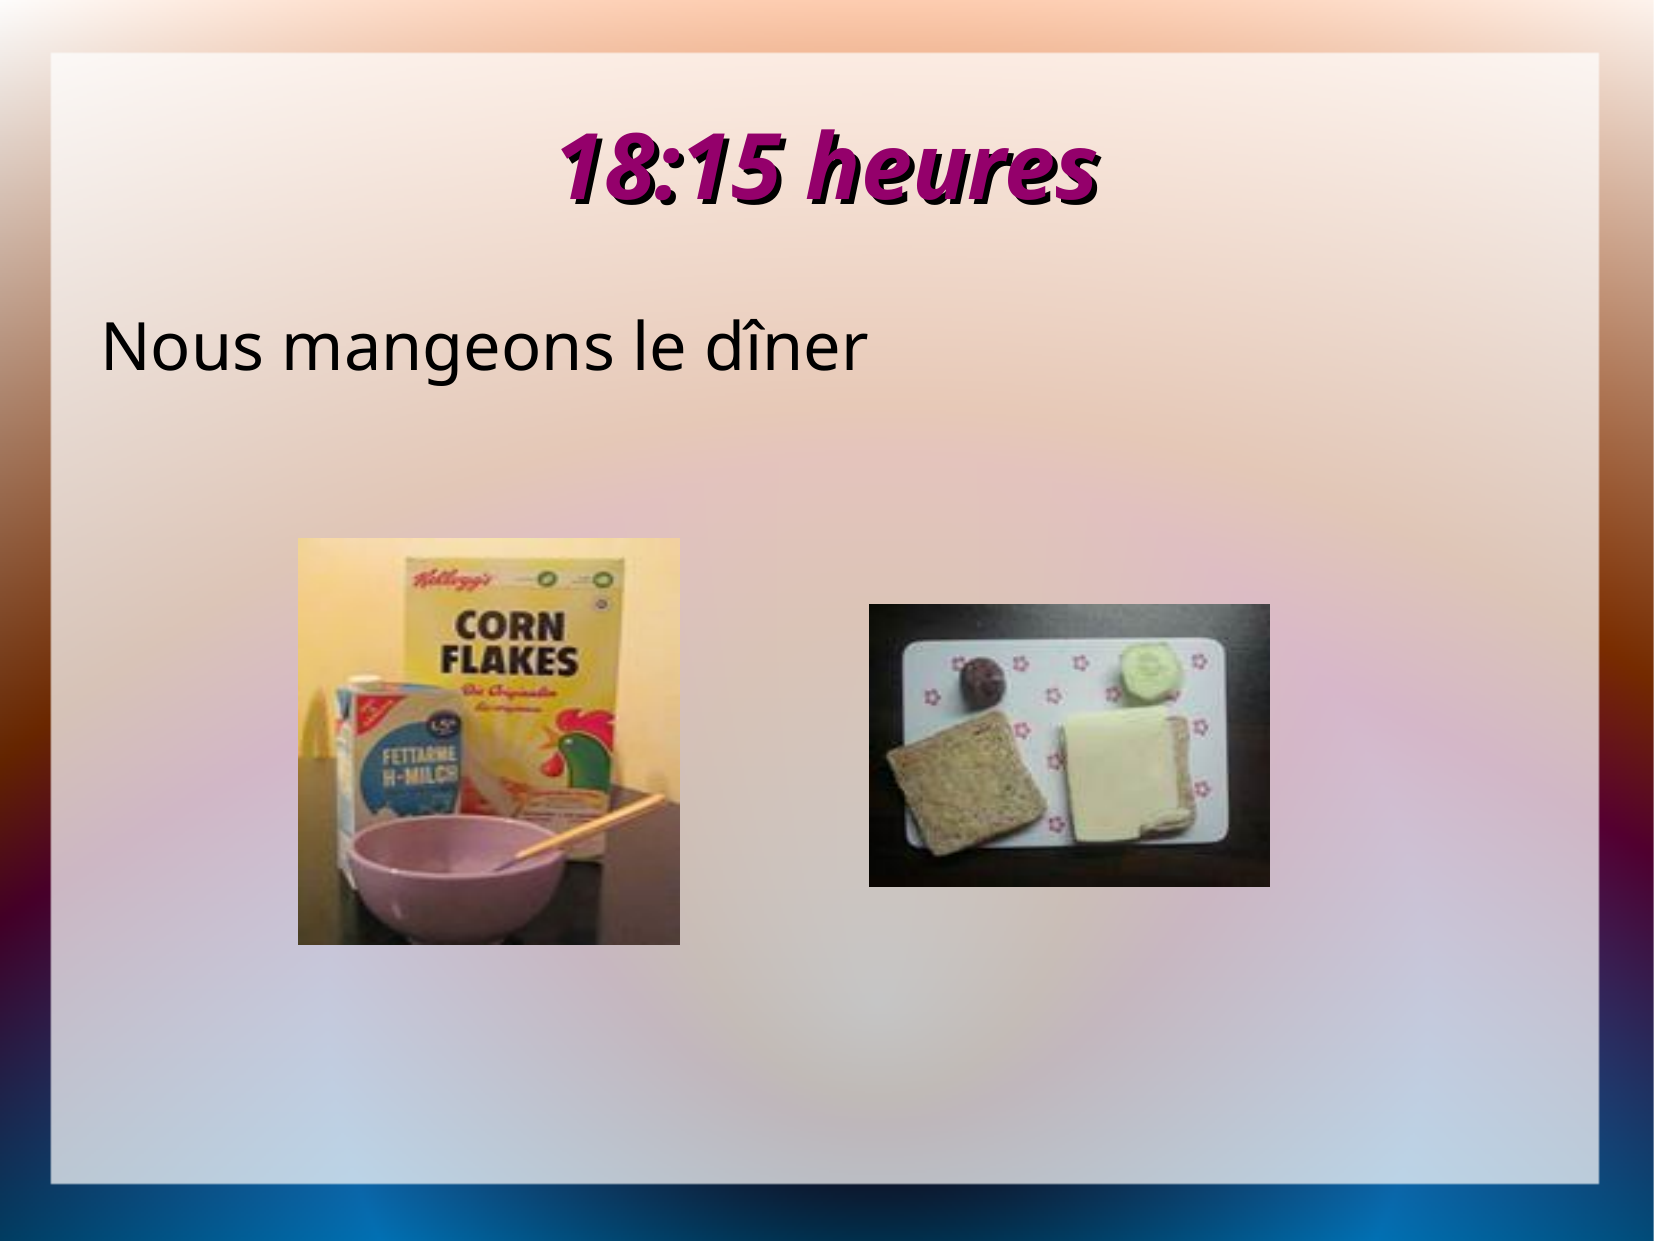

# 18:15 heures
Nous mangeons le dîner